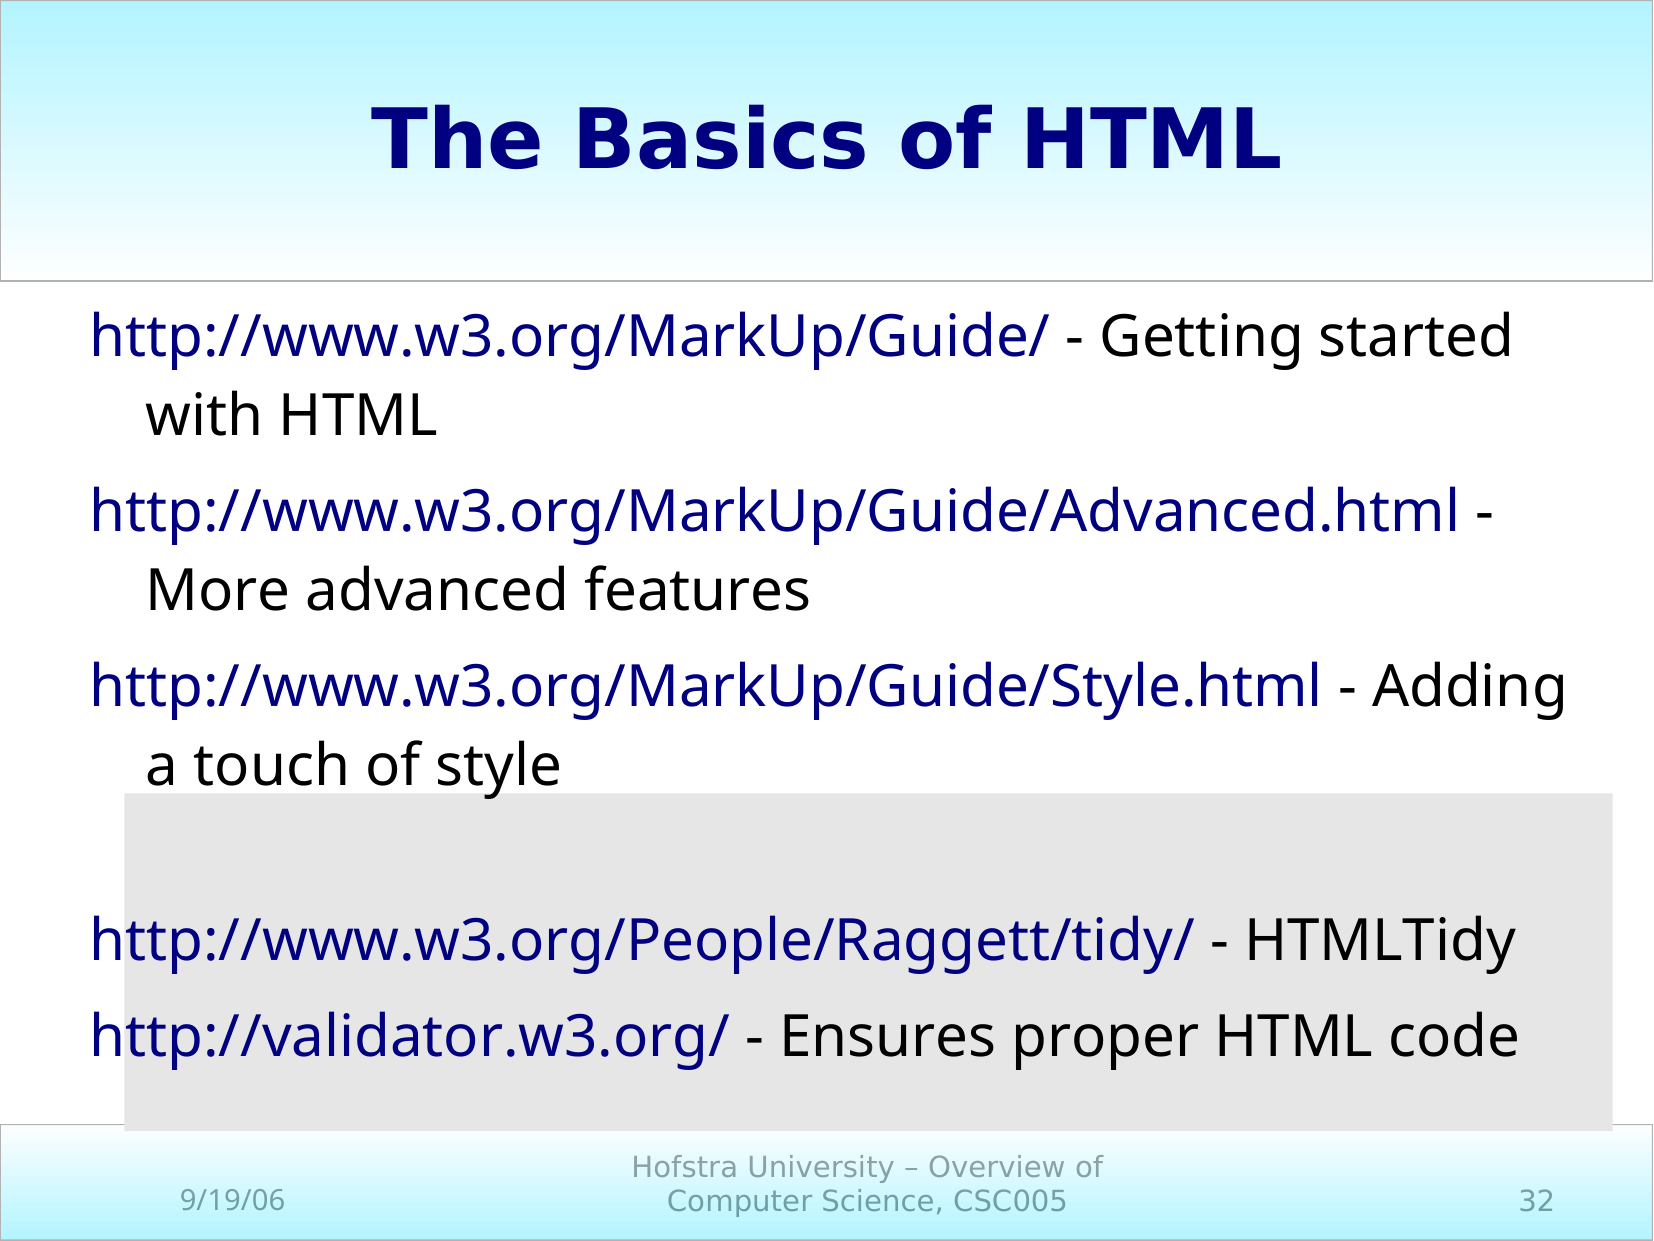

# The Basics of HTML
http://www.w3.org/MarkUp/Guide/ - Getting started with HTML
http://www.w3.org/MarkUp/Guide/Advanced.html - More advanced features
http://www.w3.org/MarkUp/Guide/Style.html - Adding a touch of style
http://www.w3.org/People/Raggett/tidy/ - HTMLTidy
http://validator.w3.org/ - Ensures proper HTML code
32